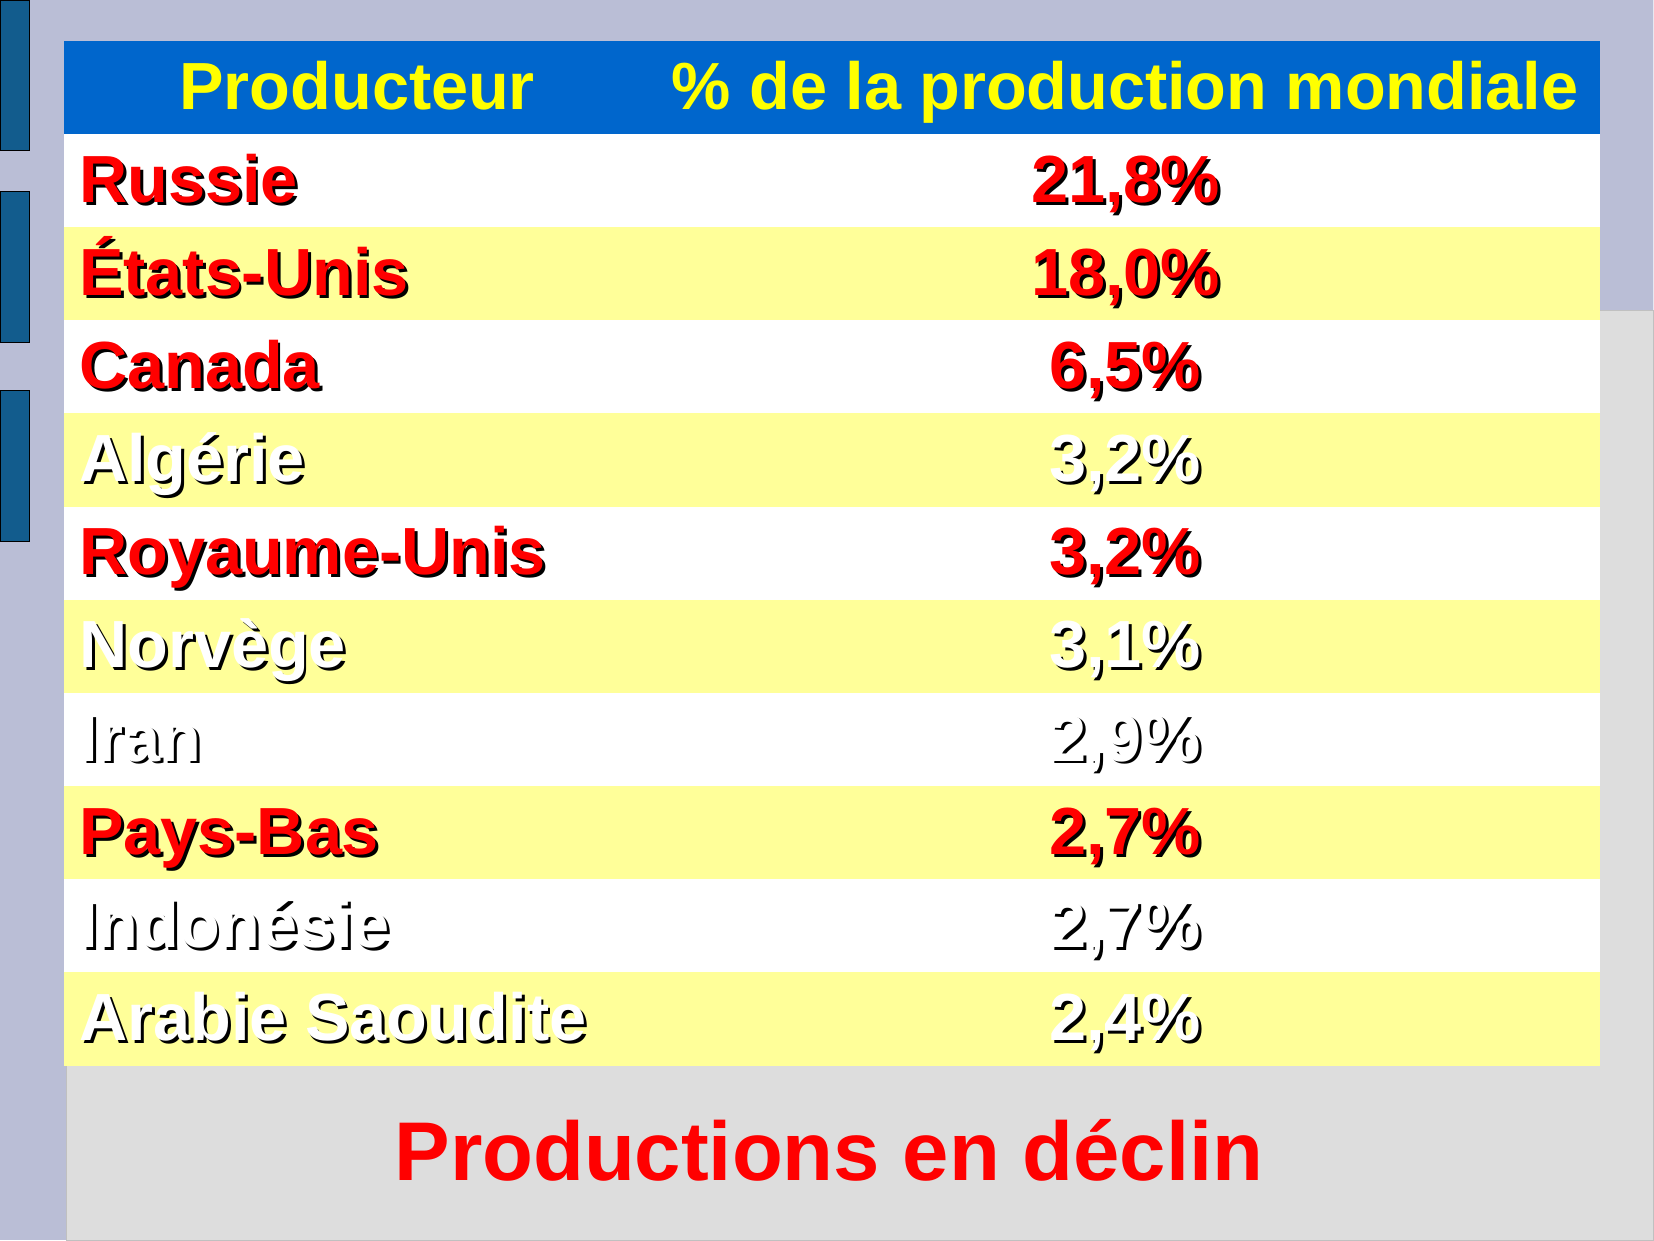

| Producteur | % de la production mondiale |
| --- | --- |
| Russie | 21,8% |
| États-Unis | 18,0% |
| Canada | 6,5% |
| Algérie | 3,2% |
| Royaume-Unis | 3,2% |
| Norvège | 3,1% |
| Iran | 2,9% |
| Pays-Bas | 2,7% |
| Indonésie | 2,7% |
| Arabie Saoudite | 2,4% |
# En 2007, 50% des productions en déclin,
Le gaz décline très rapidement (bouteille),
Productions en déclin